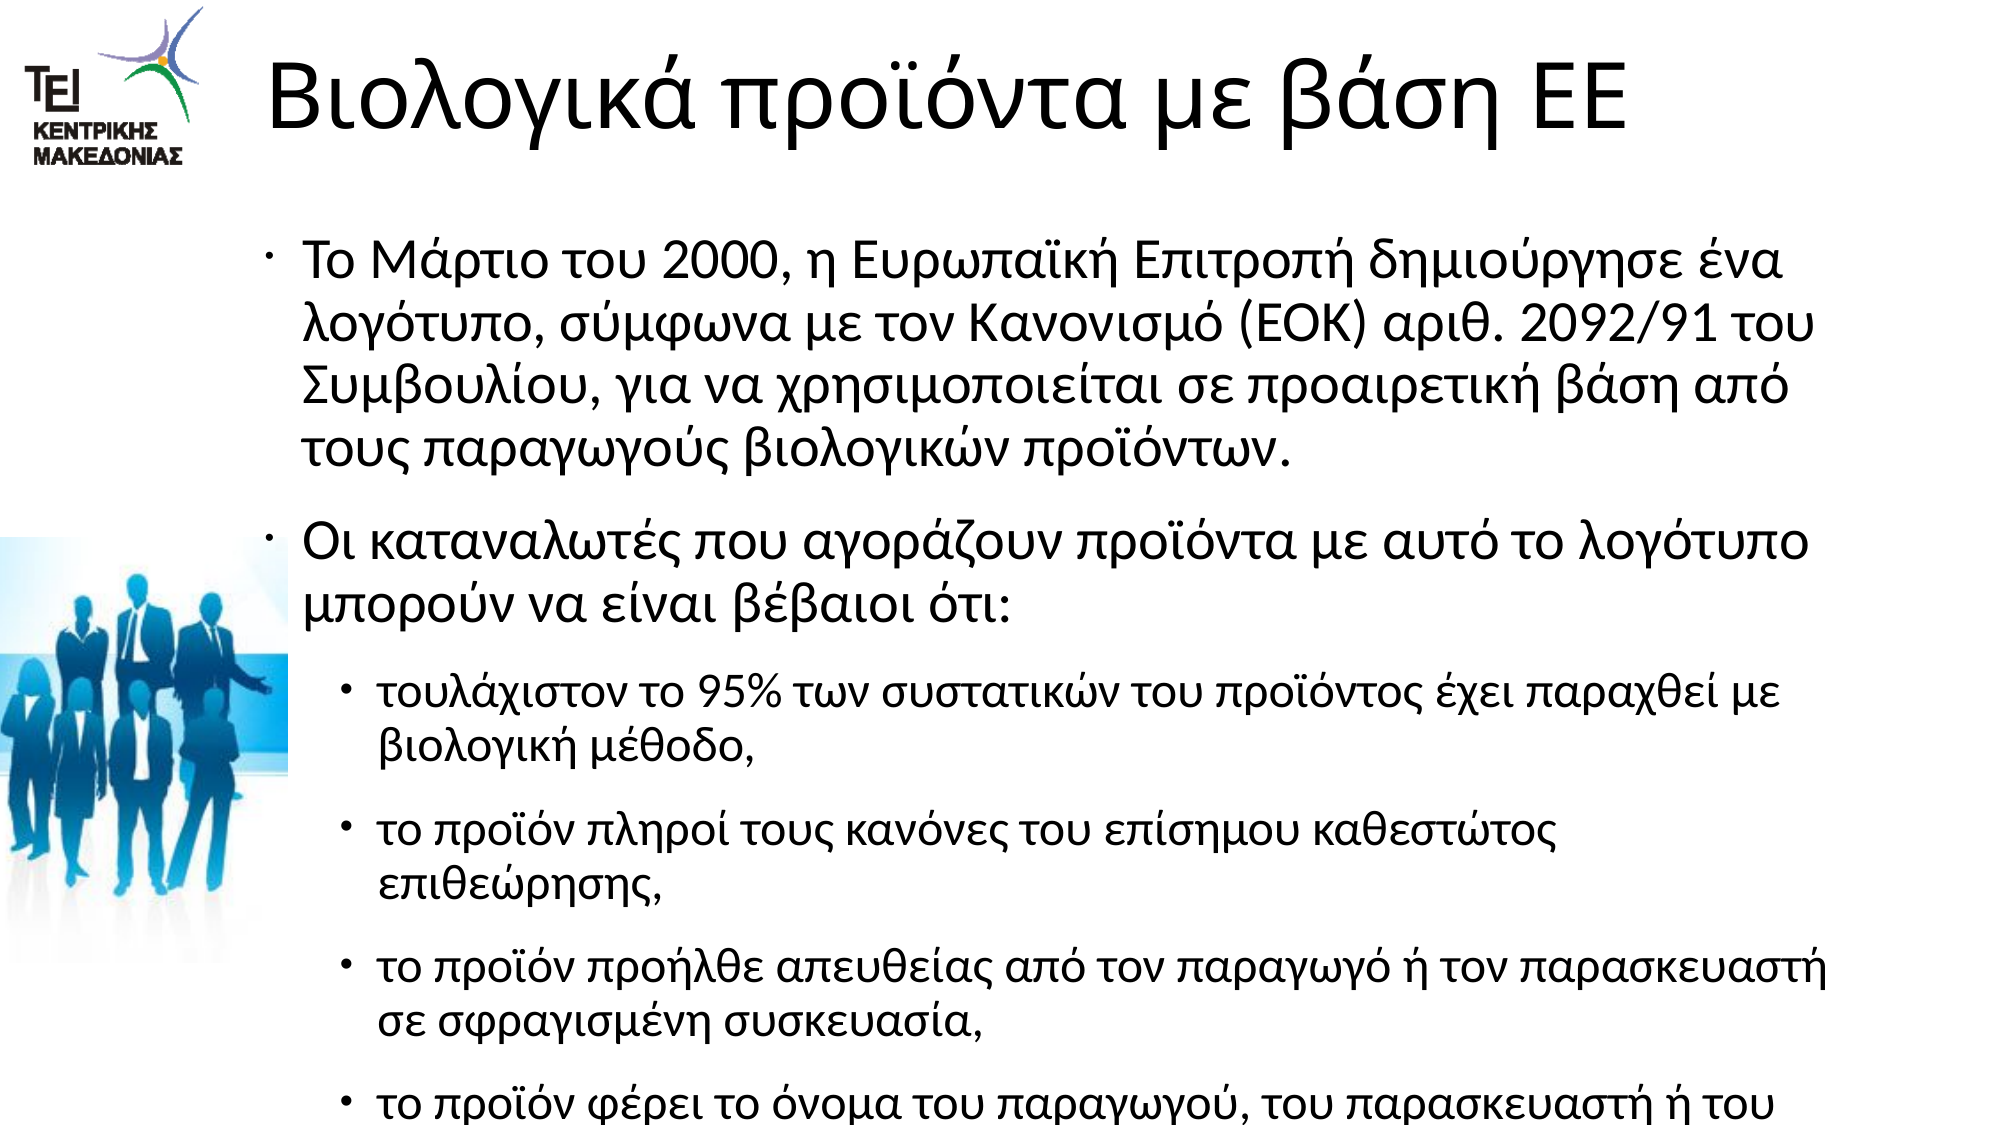

# Βιολογικά προϊόντα με βάση ΕΕ
Το Μάρτιο του 2000, η Ευρωπαϊκή Επιτροπή δημιούργησε ένα λογότυπο, σύμφωνα με τον Κανονισμό (ΕΟΚ) αριθ. 2092/91 του Συμβουλίου, για να χρησιμοποιείται σε προαιρετική βάση από τους παραγωγούς βιολογικών προϊόντων.
Οι καταναλωτές που αγοράζουν προϊόντα με αυτό το λογότυπο μπορούν να είναι βέβαιοι ότι:
τουλάχιστον το 95% των συστατικών του προϊόντος έχει παραχθεί με βιολογική μέθοδο,
το προϊόν πληροί τους κανόνες του επίσημου καθεστώτος επιθεώρησης,
το προϊόν προήλθε απευθείας από τον παραγωγό ή τον παρασκευαστή σε σφραγισμένη συσκευασία,
το προϊόν φέρει το όνομα του παραγωγού, του παρασκευαστή ή του πωλητή και το όνομα ή τον κωδικό του οργανισμού επιθεώρησης